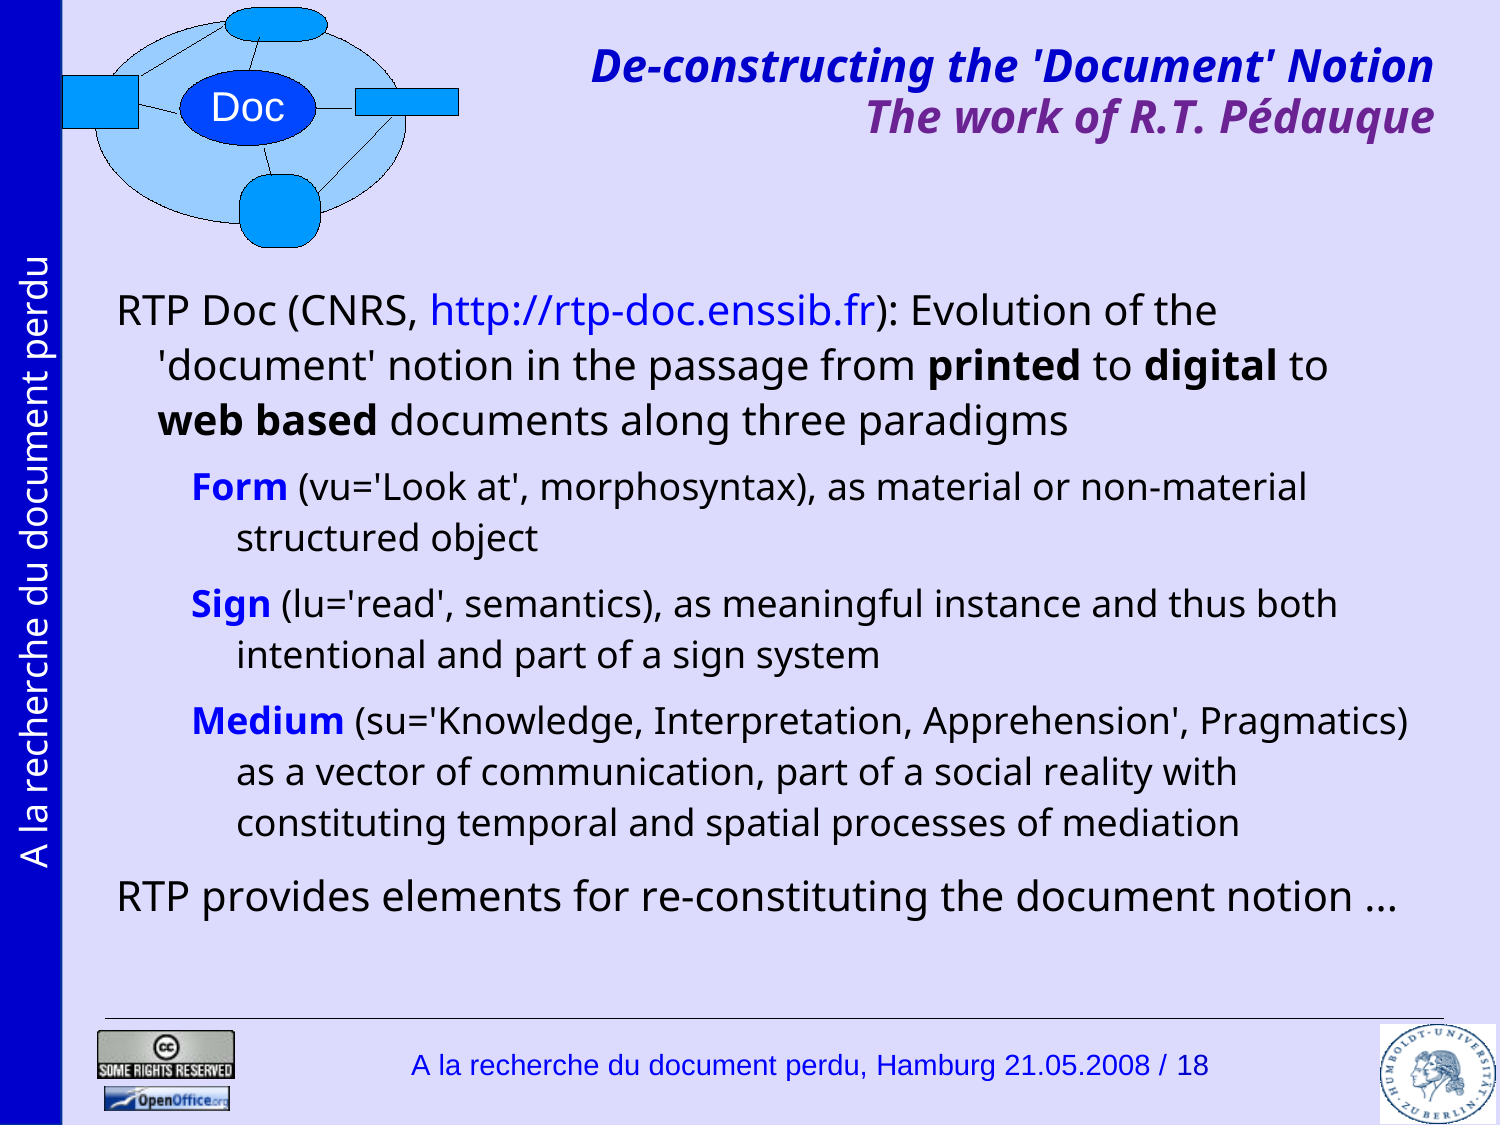

# De-constructing the 'Document' Notion The work of R.T. Pédauque
Doc
RTP Doc (CNRS, http://rtp-doc.enssib.fr): Evolution of the 'document' notion in the passage from printed to digital to web based documents along three paradigms
Form (vu='Look at', morphosyntax), as material or non-material structured object
Sign (lu='read', semantics), as meaningful instance and thus both intentional and part of a sign system
Medium (su='Knowledge, Interpretation, Apprehension', Pragmatics) as a vector of communication, part of a social reality with constituting temporal and spatial processes of mediation
RTP provides elements for re-constituting the document notion ...